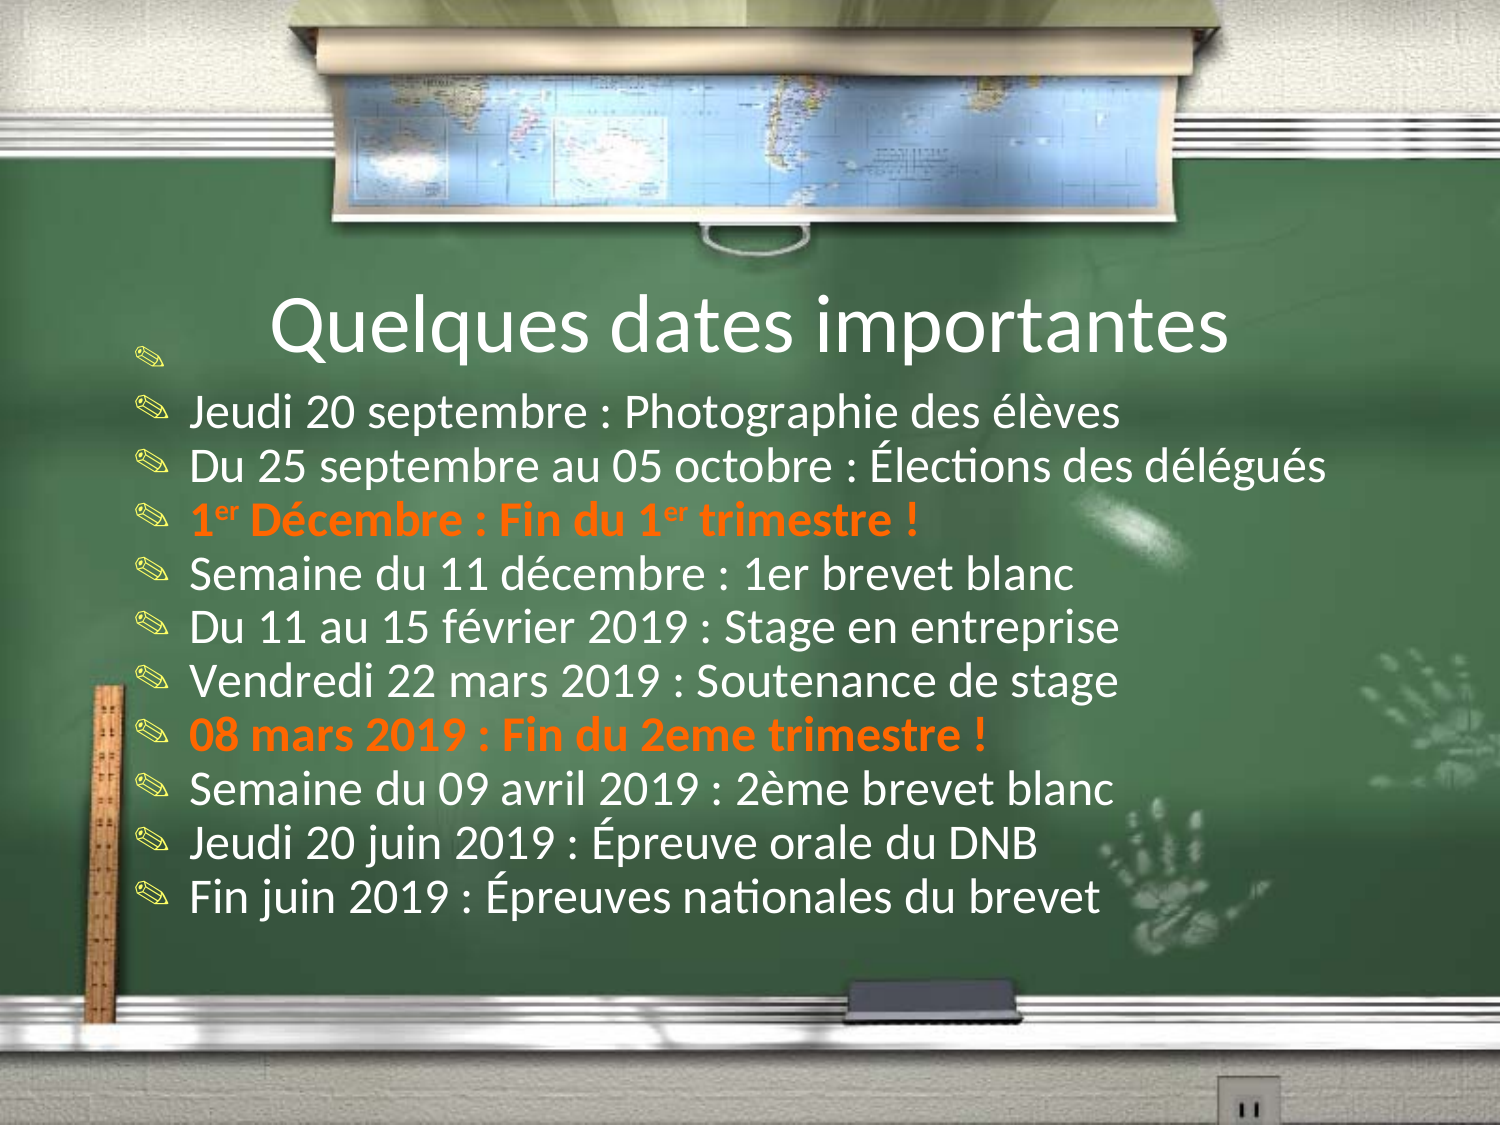

Quelques dates importantes
Jeudi 20 septembre : Photographie des élèves
Du 25 septembre au 05 octobre : Élections des délégués
1er Décembre : Fin du 1er trimestre !
Semaine du 11 décembre : 1er brevet blanc
Du 11 au 15 février 2019 : Stage en entreprise
Vendredi 22 mars 2019 : Soutenance de stage
08 mars 2019 : Fin du 2eme trimestre !
Semaine du 09 avril 2019 : 2ème brevet blanc
Jeudi 20 juin 2019 : Épreuve orale du DNB
Fin juin 2019 : Épreuves nationales du brevet